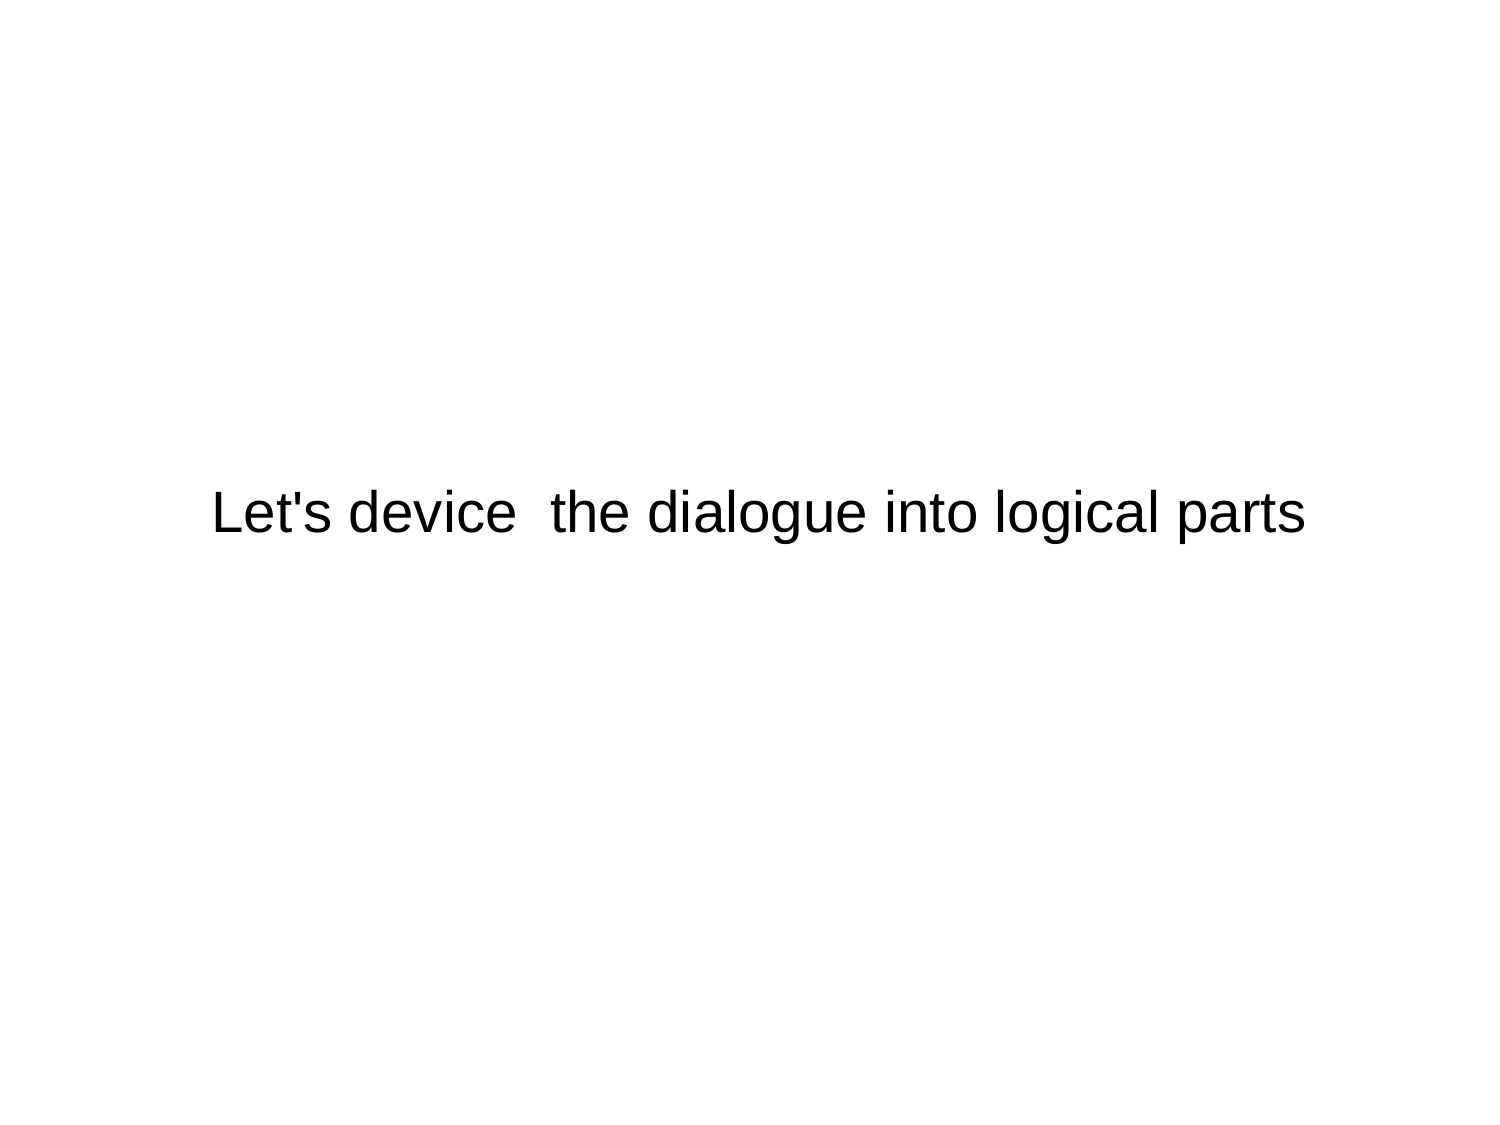

Let's device the dialogue into logical parts